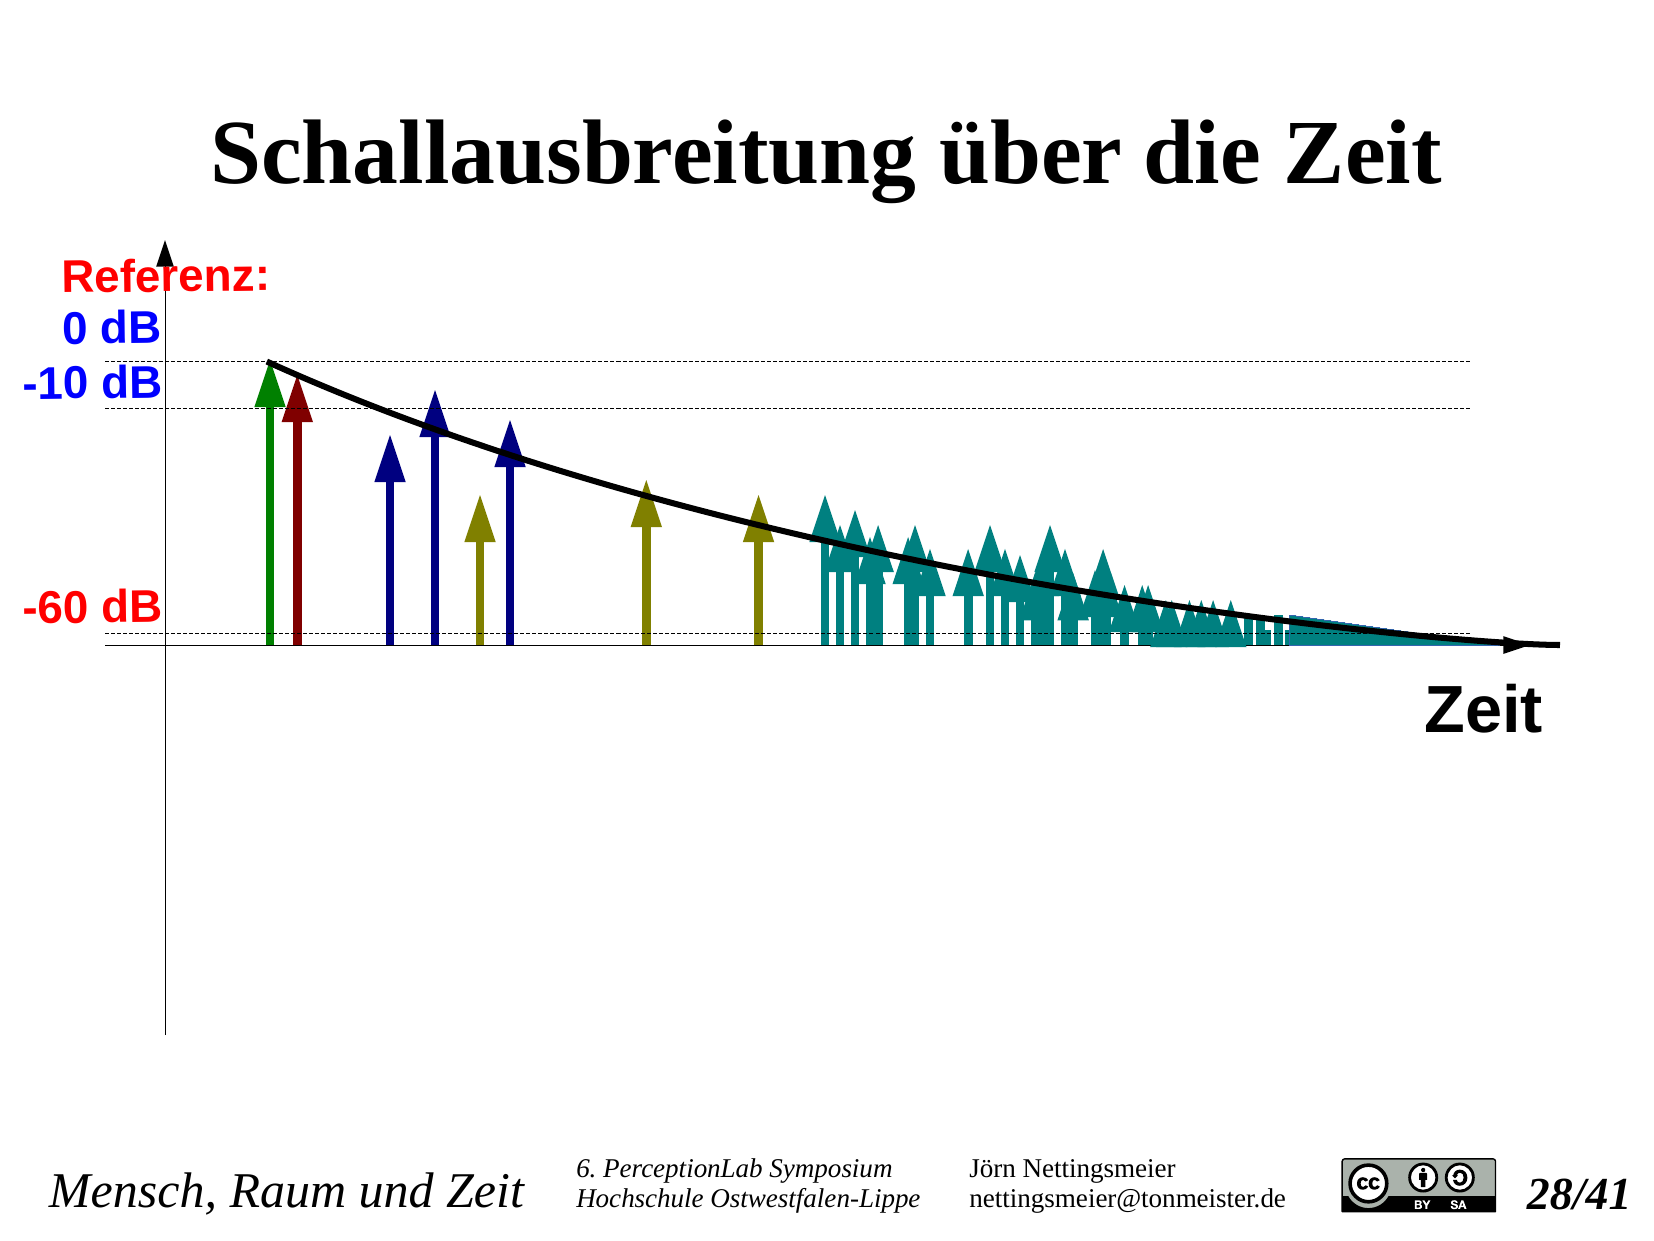

# Schallausbreitung über die Zeit
Referenz:
0 dB
-10 dB
-60 dB
Zeit